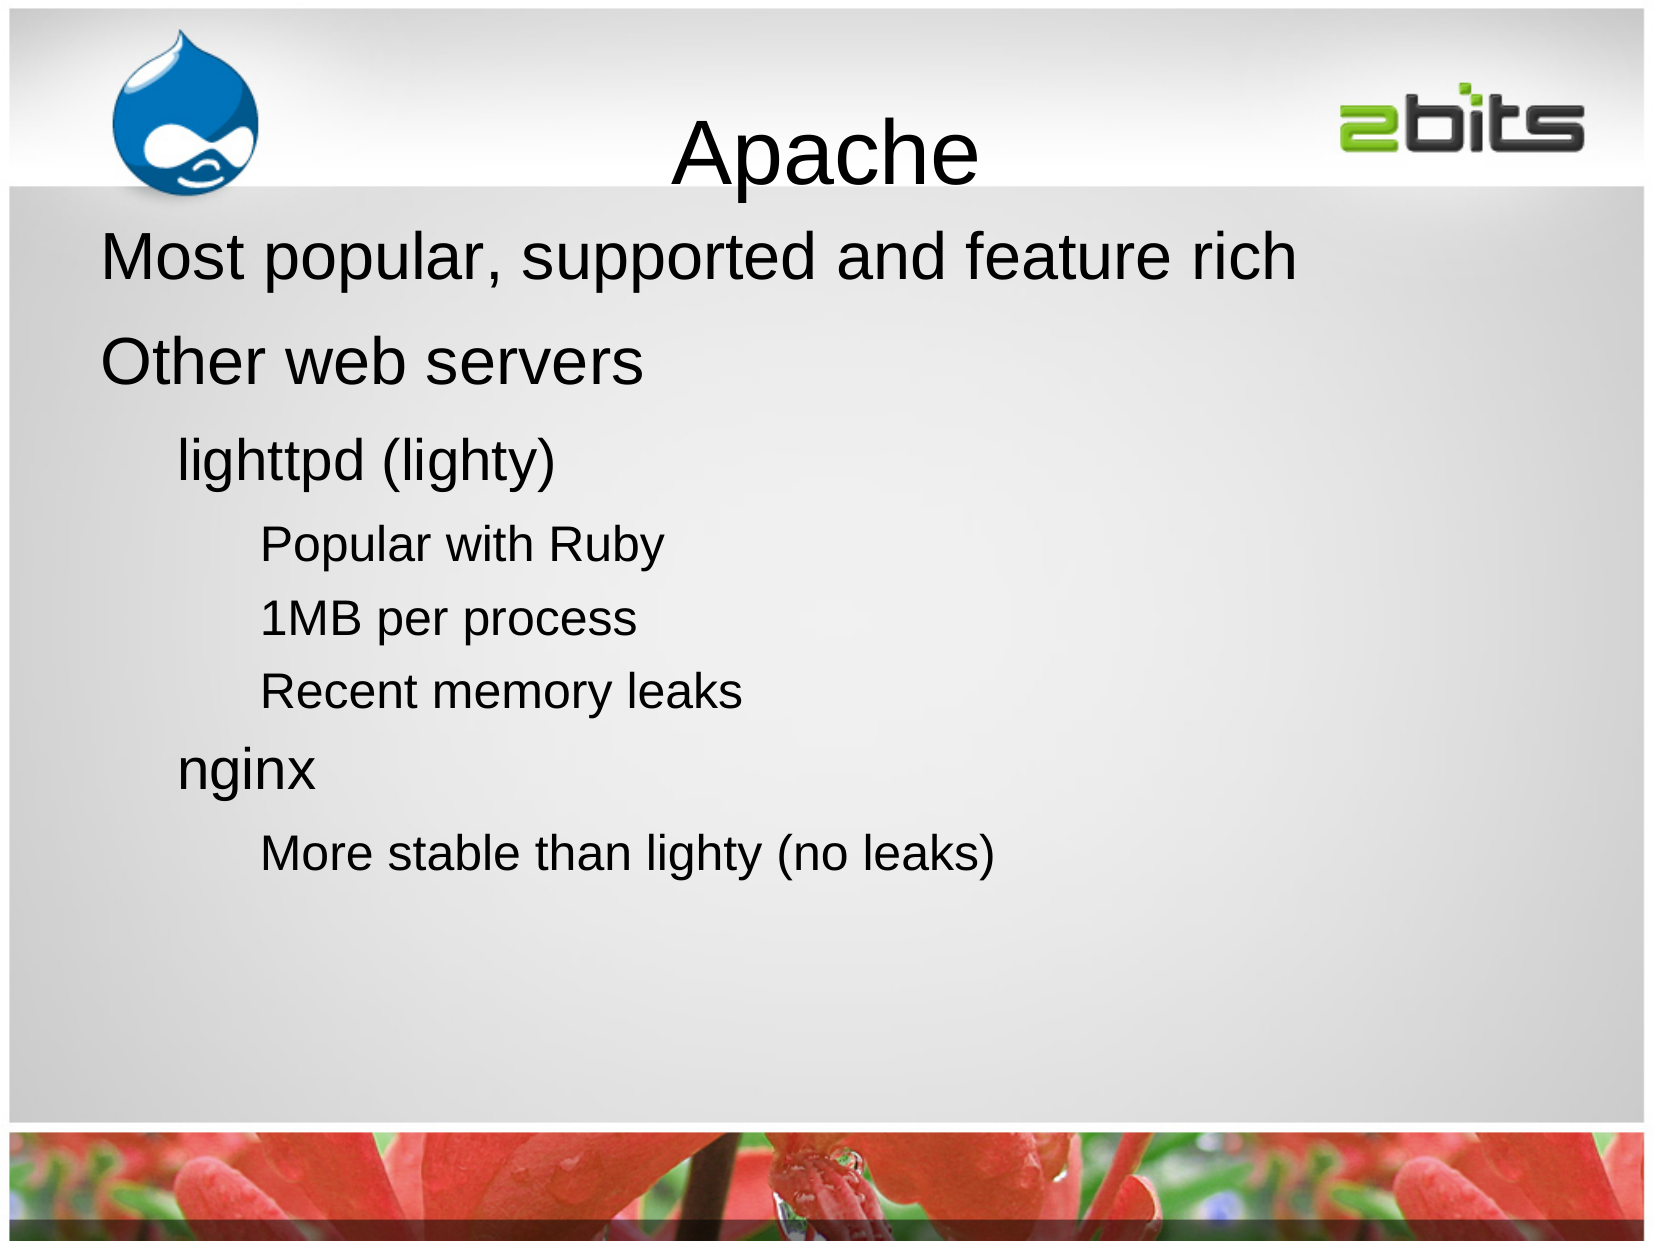

# Apache
Most popular, supported and feature rich
Other web servers
lighttpd (lighty)
Popular with Ruby
1MB per process
Recent memory leaks
nginx
More stable than lighty (no leaks)